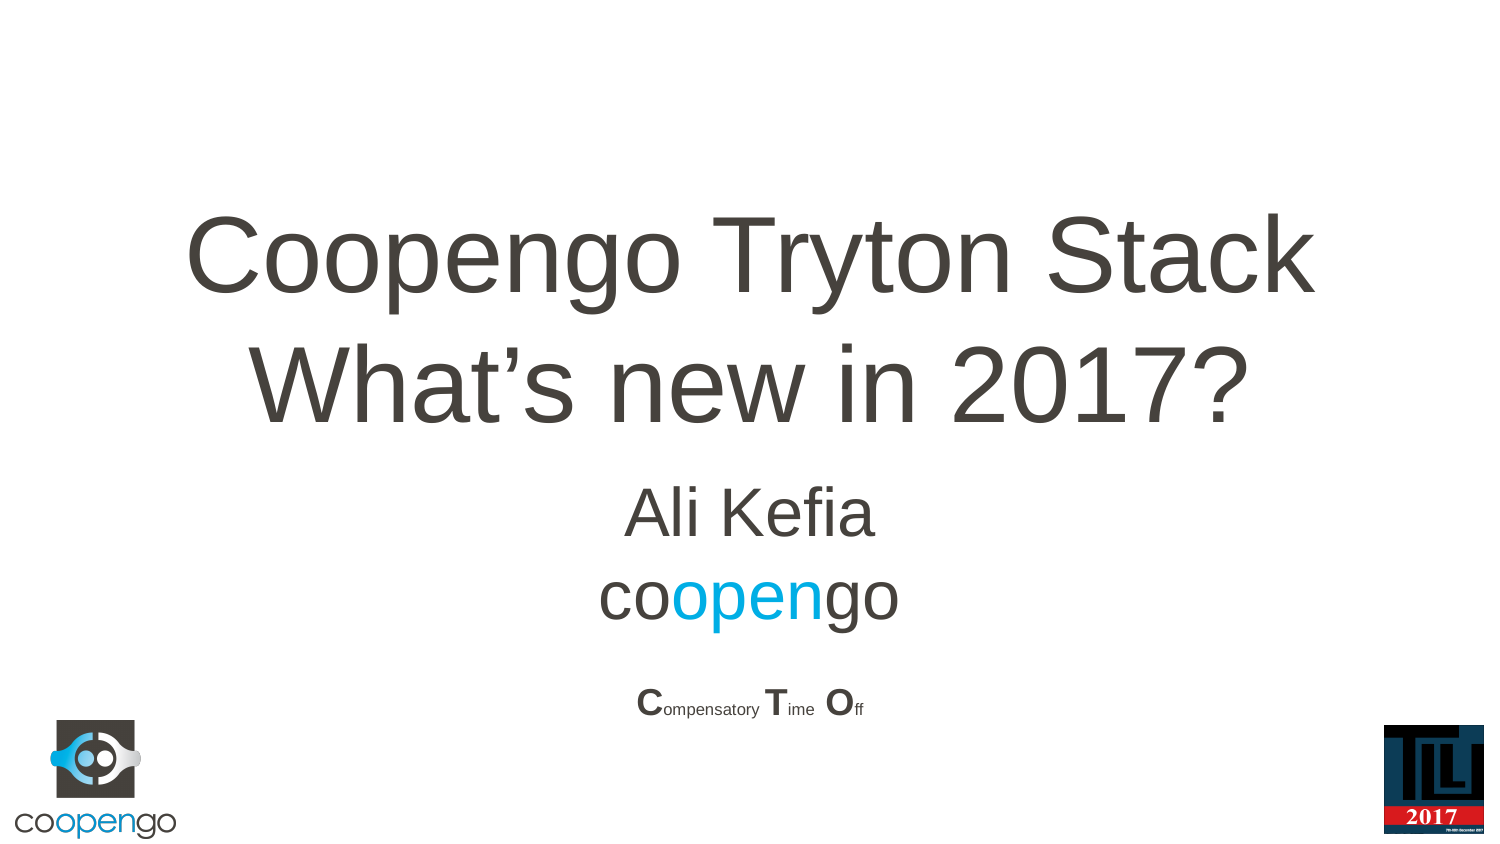

# Coopengo Tryton Stack What’s new in 2017?
Ali Kefia
coopengo
Compensatory Time Off